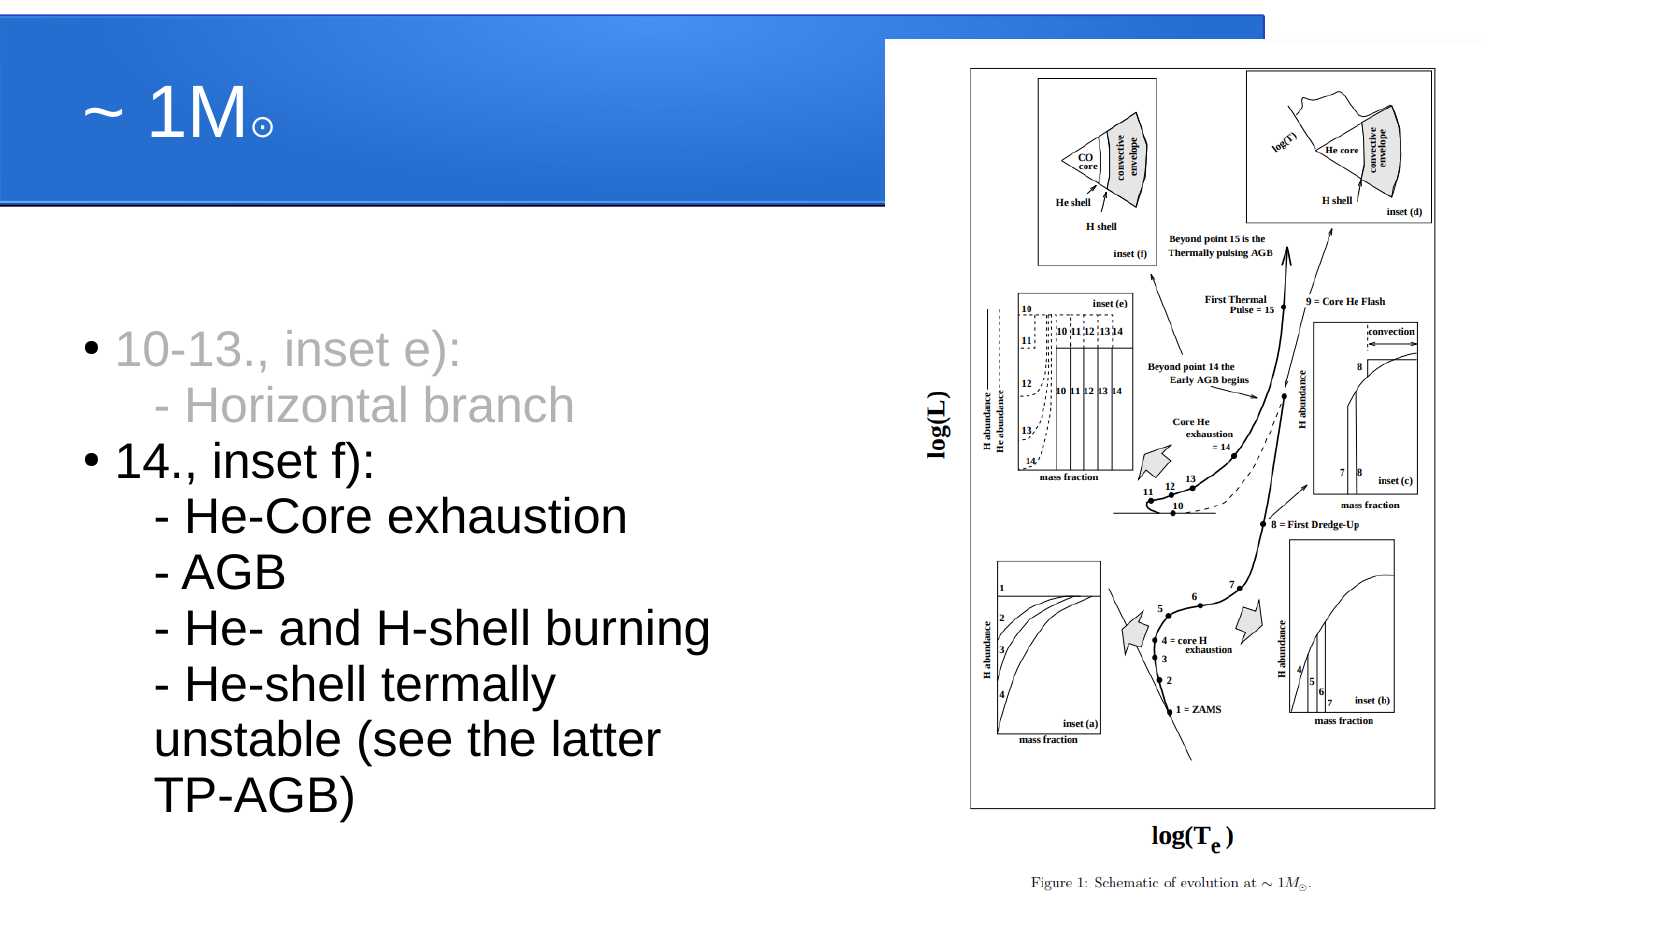

# ~ 1M⊙
 10-13., inset e):
- Horizontal branch
 14., inset f):
- He-Core exhaustion
- AGB
- He- and H-shell burning
- He-shell termally unstable (see the latter TP-AGB)